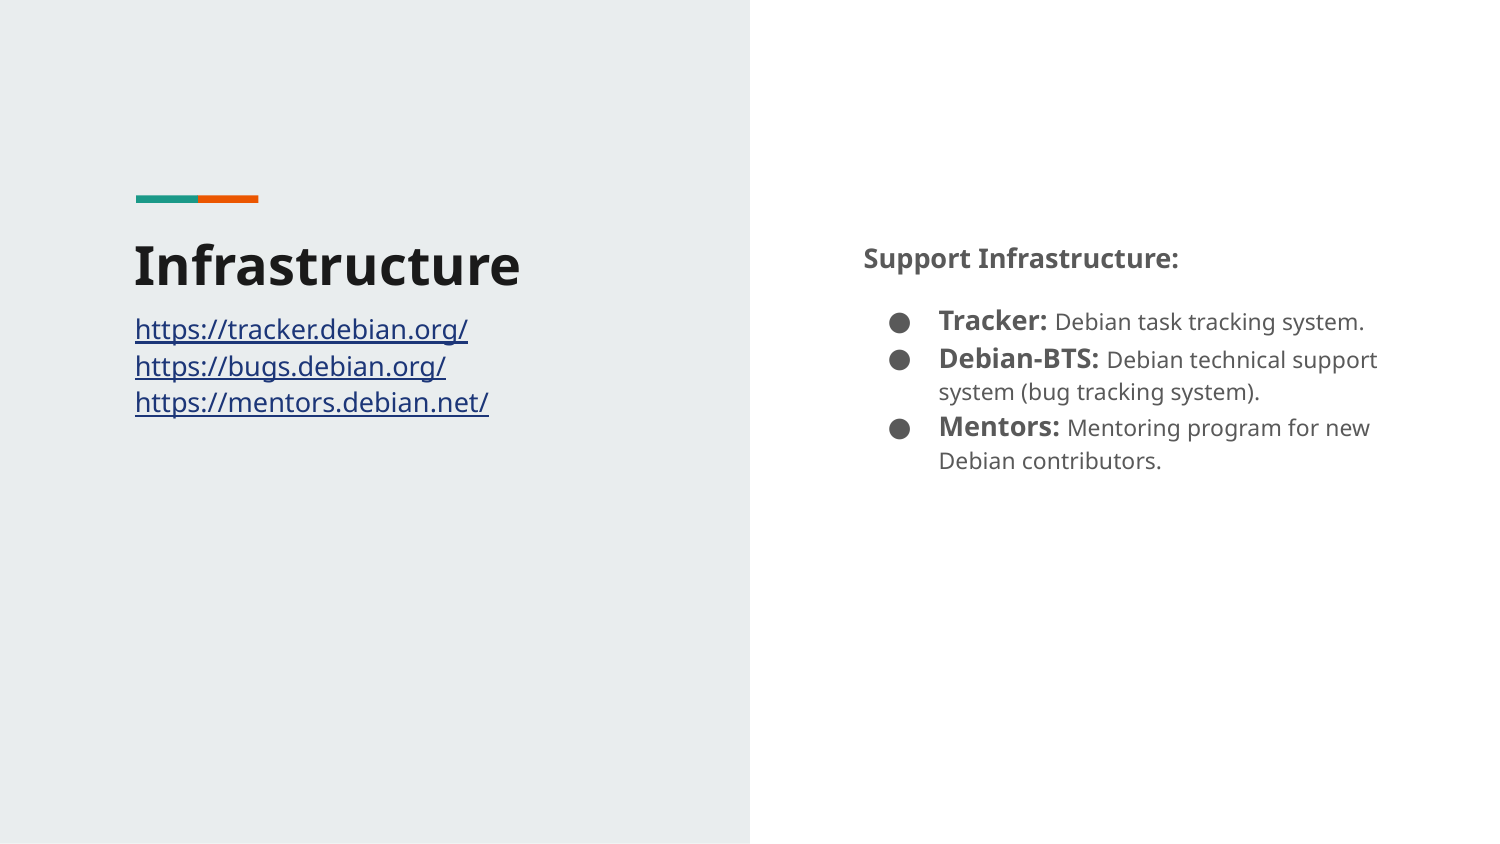

# Infrastructure
Support Infrastructure:
Tracker: Debian task tracking system.
Debian-BTS: Debian technical support system (bug tracking system).
Mentors: Mentoring program for new Debian contributors.
https://tracker.debian.org/
https://bugs.debian.org/
https://mentors.debian.net/